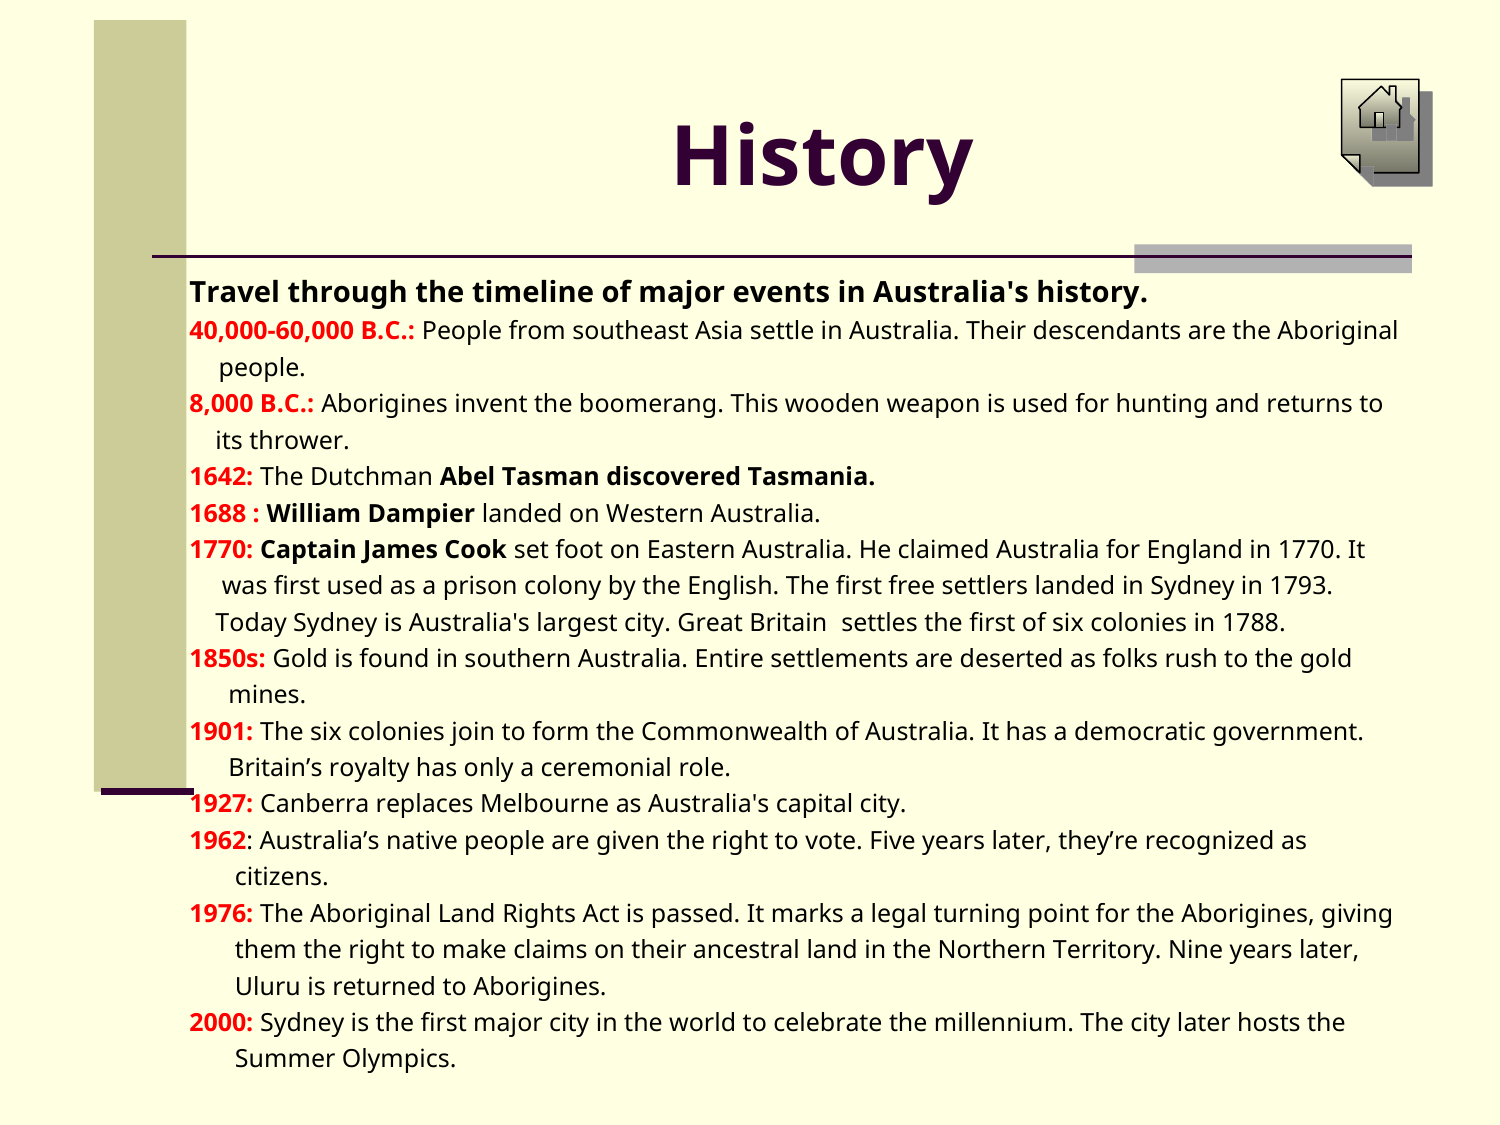

# History
Travel through the timeline of major events in Australia's history.
40,000-60,000 B.C.: People from southeast Asia settle in Australia. Their descendants are the Aboriginal people.
8,000 B.C.: Aborigines invent the boomerang. This wooden weapon is used for hunting and returns to
 its thrower.
1642: The Dutchman Abel Tasman discovered Tasmania.
1688 : William Dampier landed on Western Australia.
1770: Captain James Cook set foot on Eastern Australia. He claimed Australia for England in 1770. It
 was first used as a prison colony by the English. The first free settlers landed in Sydney in 1793.
 Today Sydney is Australia's largest city. Great Britain settles the first of six colonies in 1788.
1850s: Gold is found in southern Australia. Entire settlements are deserted as folks rush to the gold
 mines.
1901: The six colonies join to form the Commonwealth of Australia. It has a democratic government.
 Britain’s royalty has only a ceremonial role.
1927: Canberra replaces Melbourne as Australia's capital city.
1962: Australia’s native people are given the right to vote. Five years later, they’re recognized as
 citizens.
1976: The Aboriginal Land Rights Act is passed. It marks a legal turning point for the Aborigines, giving
 them the right to make claims on their ancestral land in the Northern Territory. Nine years later,
 Uluru is returned to Aborigines.
2000: Sydney is the first major city in the world to celebrate the millennium. The city later hosts the
 Summer Olympics.